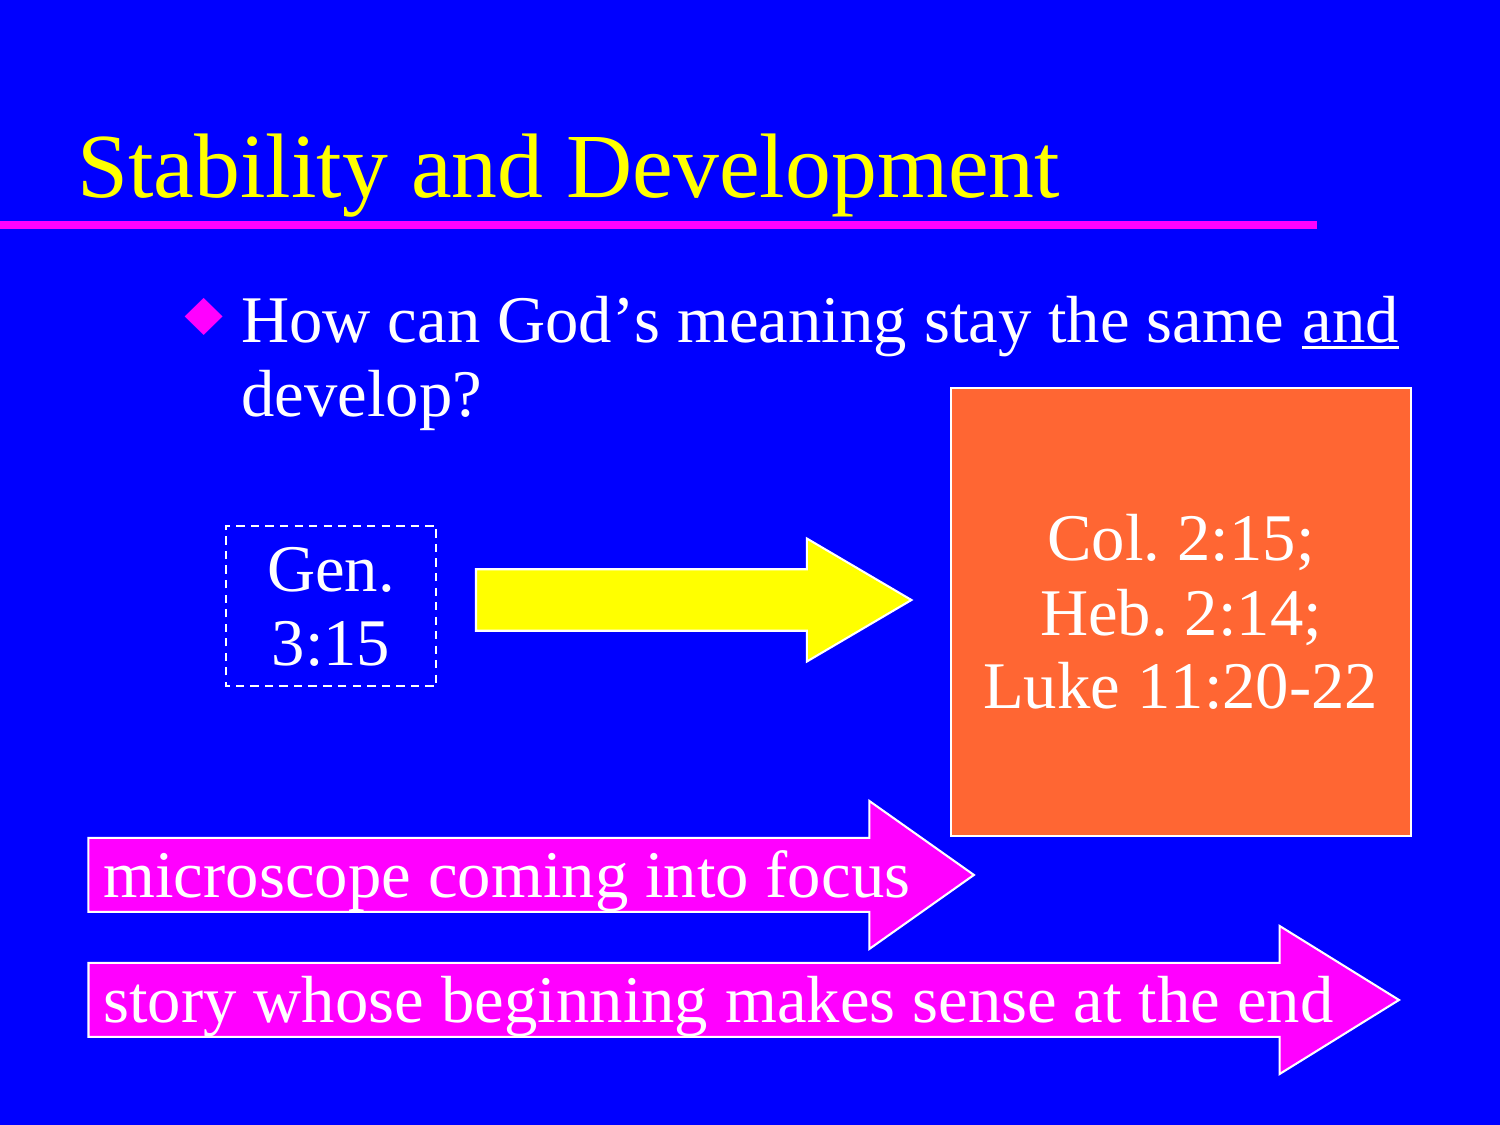

# Stability and Development
How can God’s meaning stay the same and develop?
Col. 2:15;
Heb. 2:14;
Luke 11:20-22
Gen.
3:15
microscope coming into focus
story whose beginning makes sense at the end